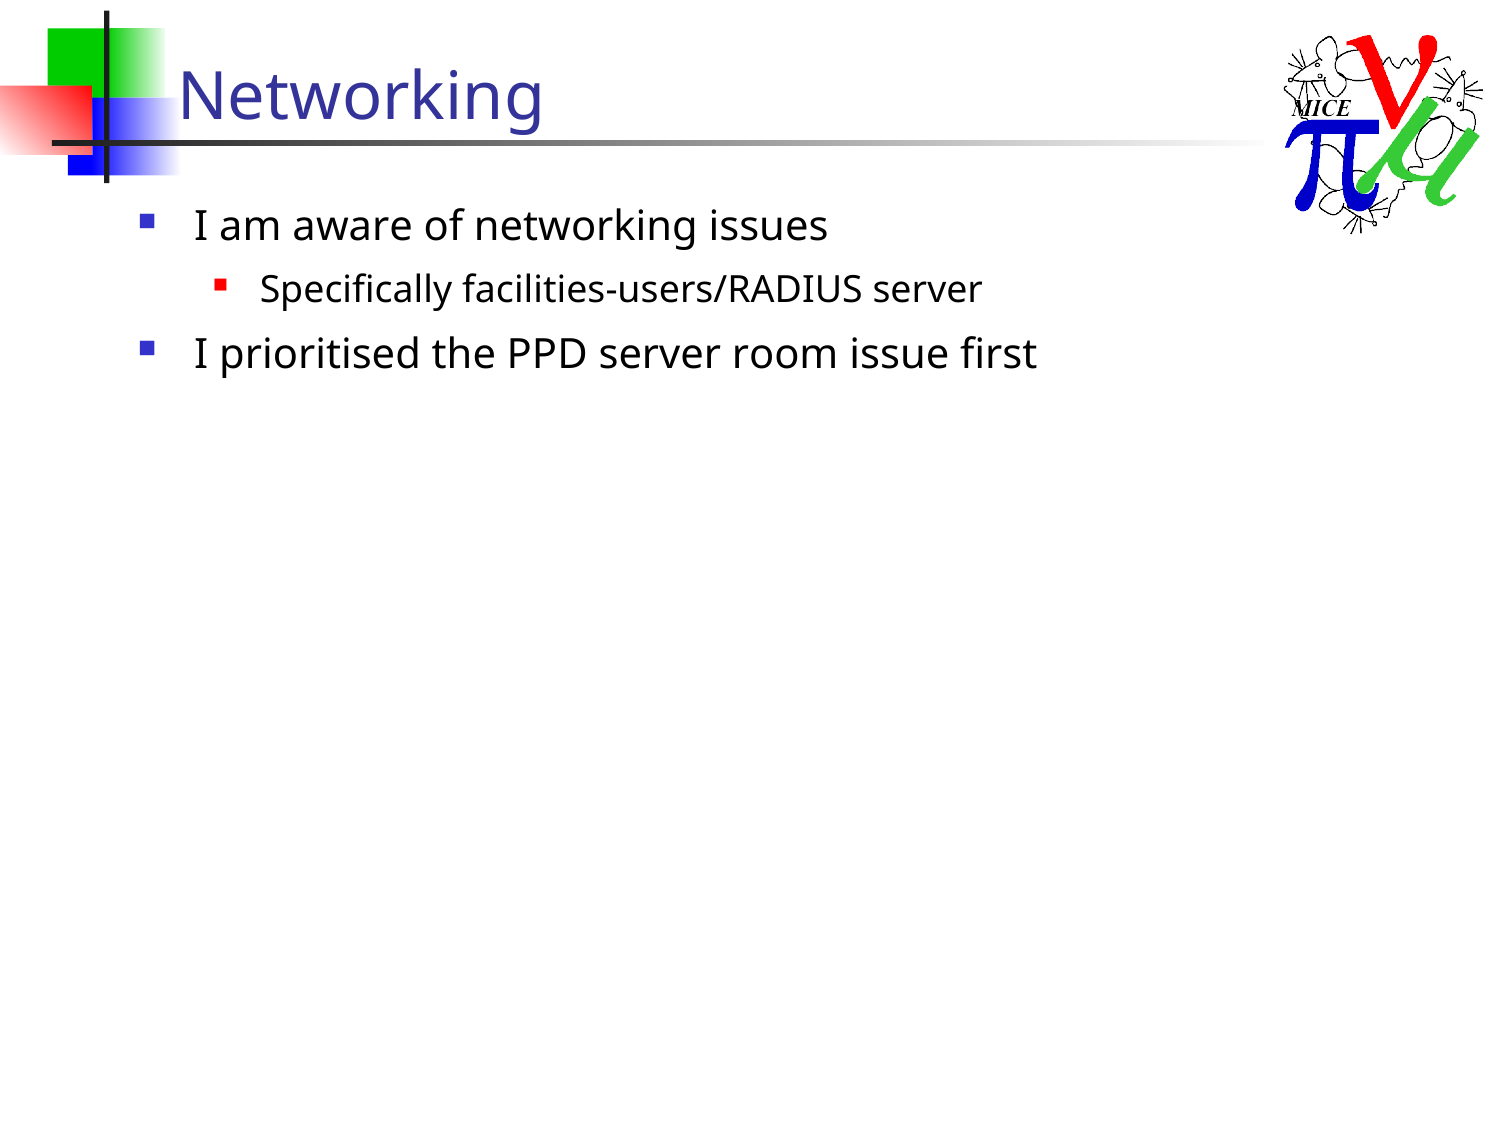

# Networking
I am aware of networking issues
Specifically facilities-users/RADIUS server
I prioritised the PPD server room issue first